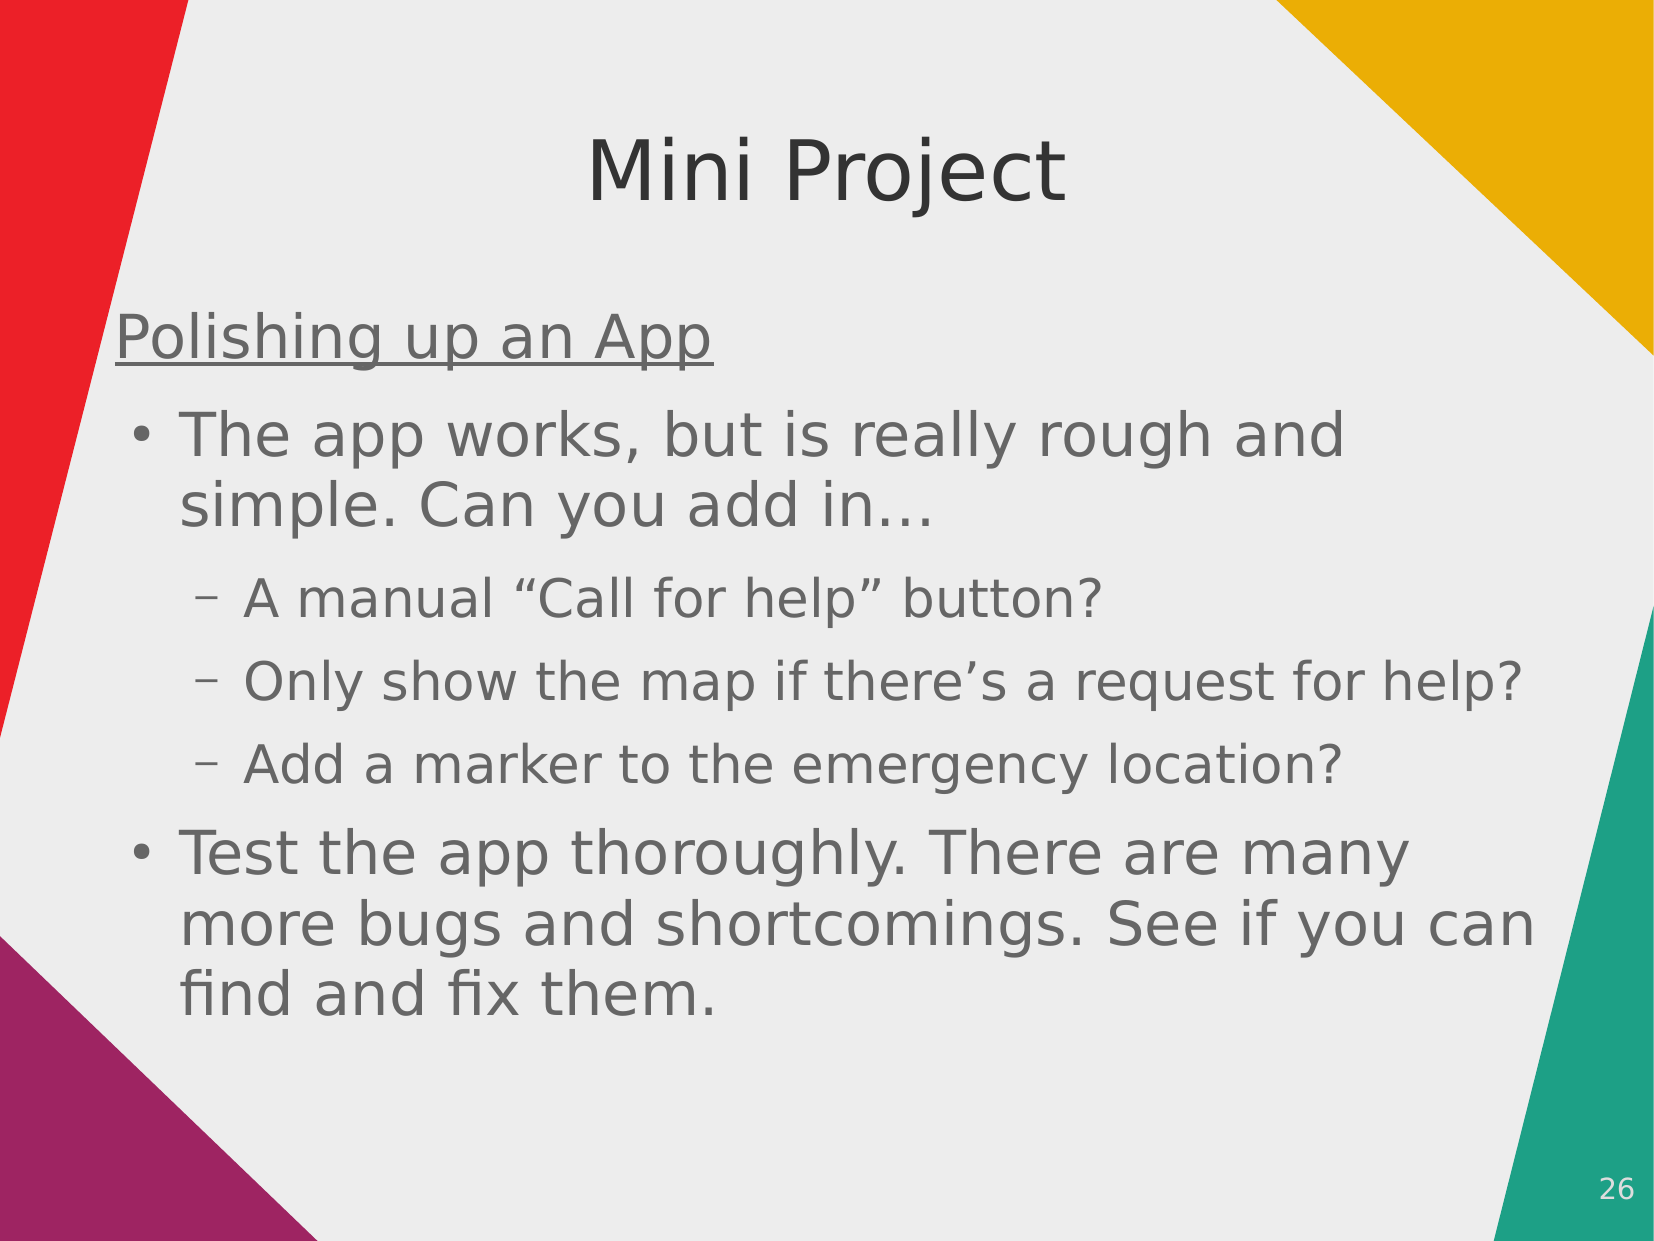

# Mini Project
Polishing up an App
The app works, but is really rough and simple. Can you add in…
A manual “Call for help” button?
Only show the map if there’s a request for help?
Add a marker to the emergency location?
Test the app thoroughly. There are many more bugs and shortcomings. See if you can find and fix them.
26